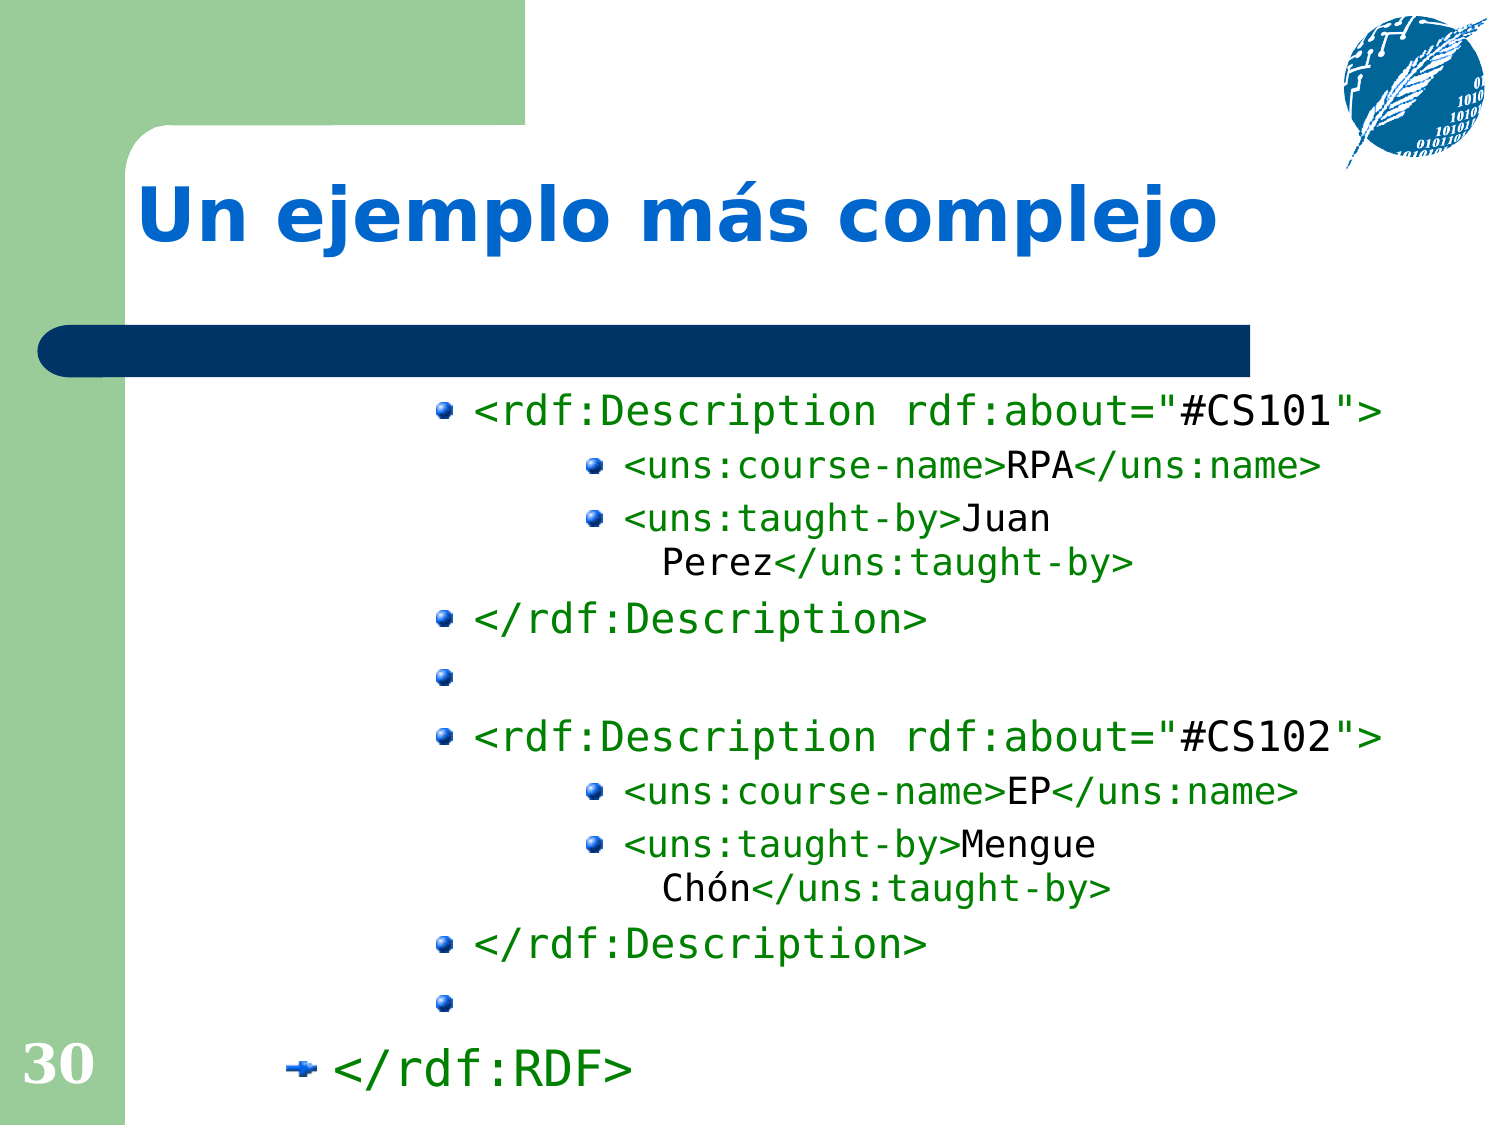

# Un ejemplo más complejo
<rdf:Description rdf:about="#CS101">
<uns:course-name>RPA</uns:name>
<uns:taught-by>Juan Perez</uns:taught-by>
</rdf:Description>
<rdf:Description rdf:about="#CS102">
<uns:course-name>EP</uns:name>
<uns:taught-by>Mengue Chón</uns:taught-by>
</rdf:Description>
</rdf:RDF>
30